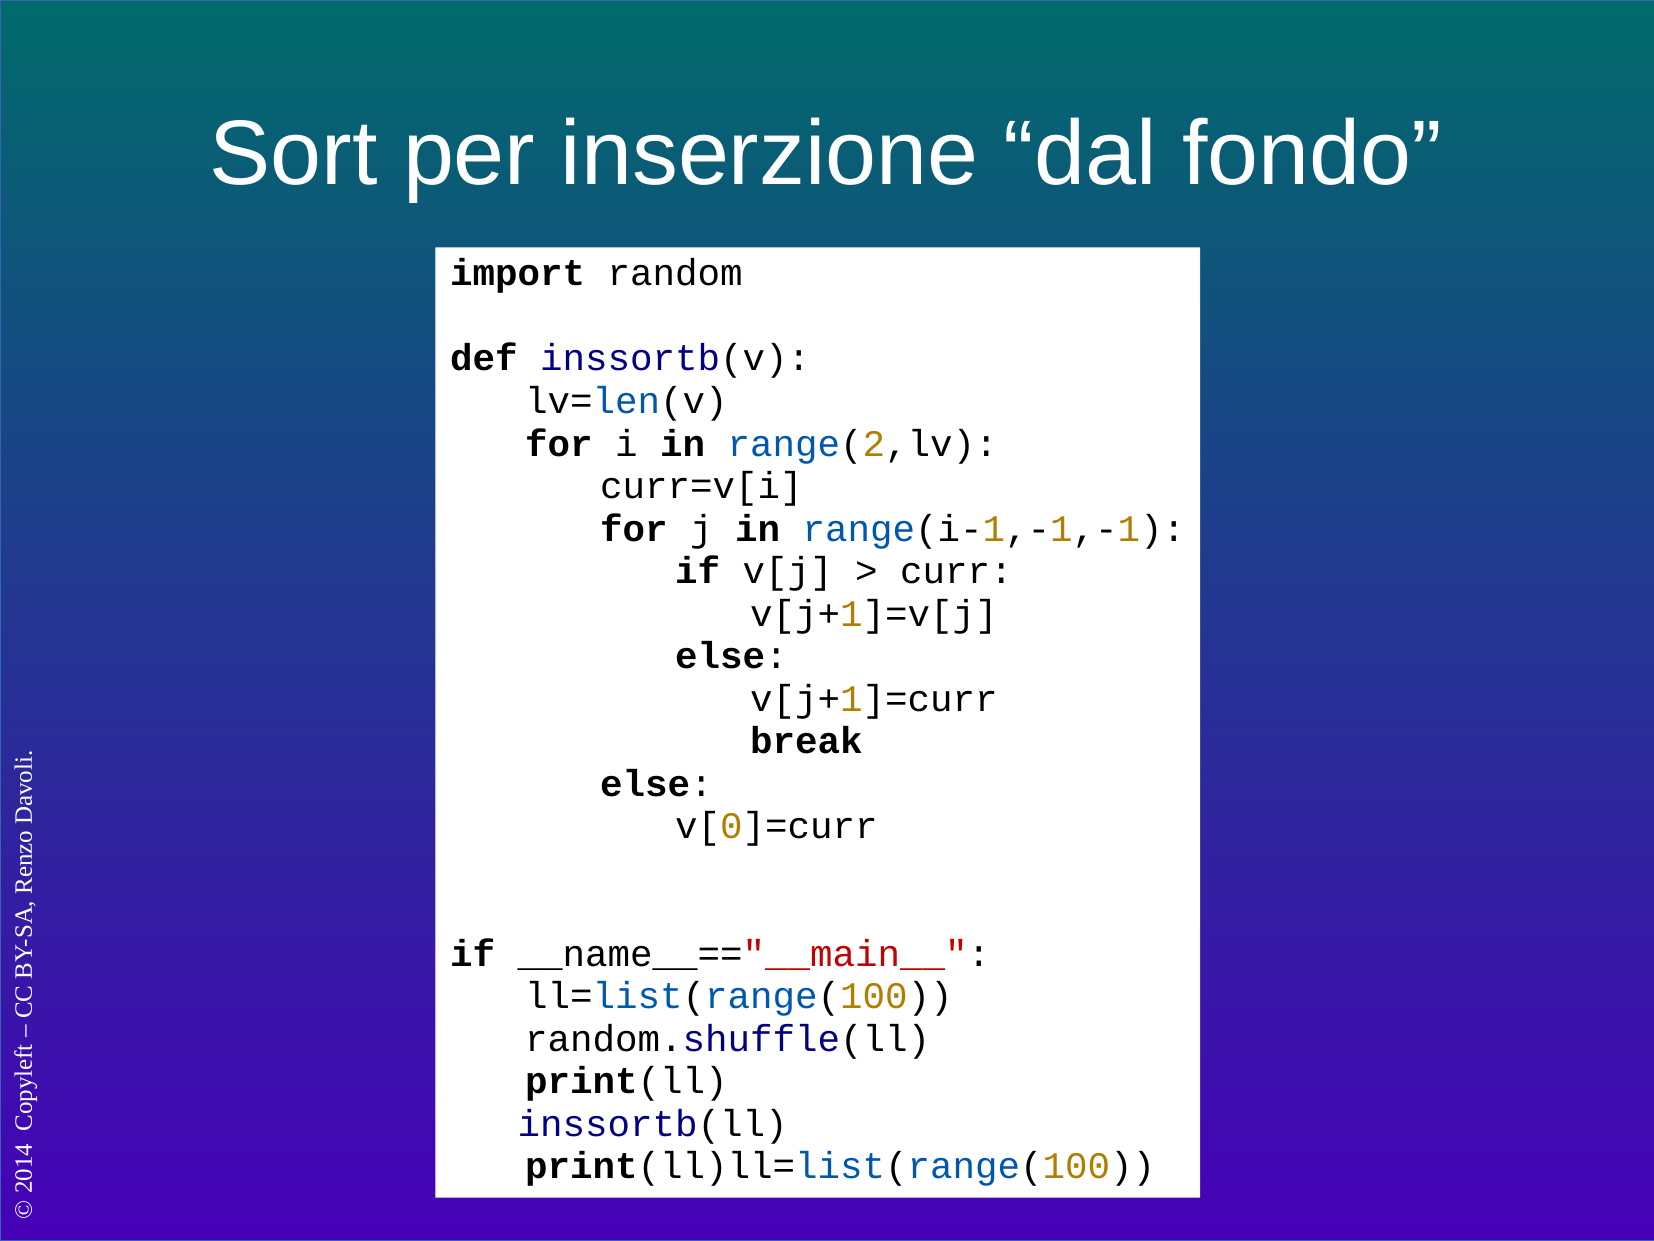

# Sort per inserzione “dal fondo”
import random
def inssortb(v):
	lv=len(v)
	for i in range(2,lv):
		curr=v[i]
		for j in range(i-1,-1,-1):
			if v[j] > curr:
				v[j+1]=v[j]
			else:
				v[j+1]=curr
				break
		else:
			v[0]=curr
if __name__=="__main__":
	ll=list(range(100))
	random.shuffle(ll)
	print(ll)
 inssortb(ll)
	print(ll)ll=list(range(100))